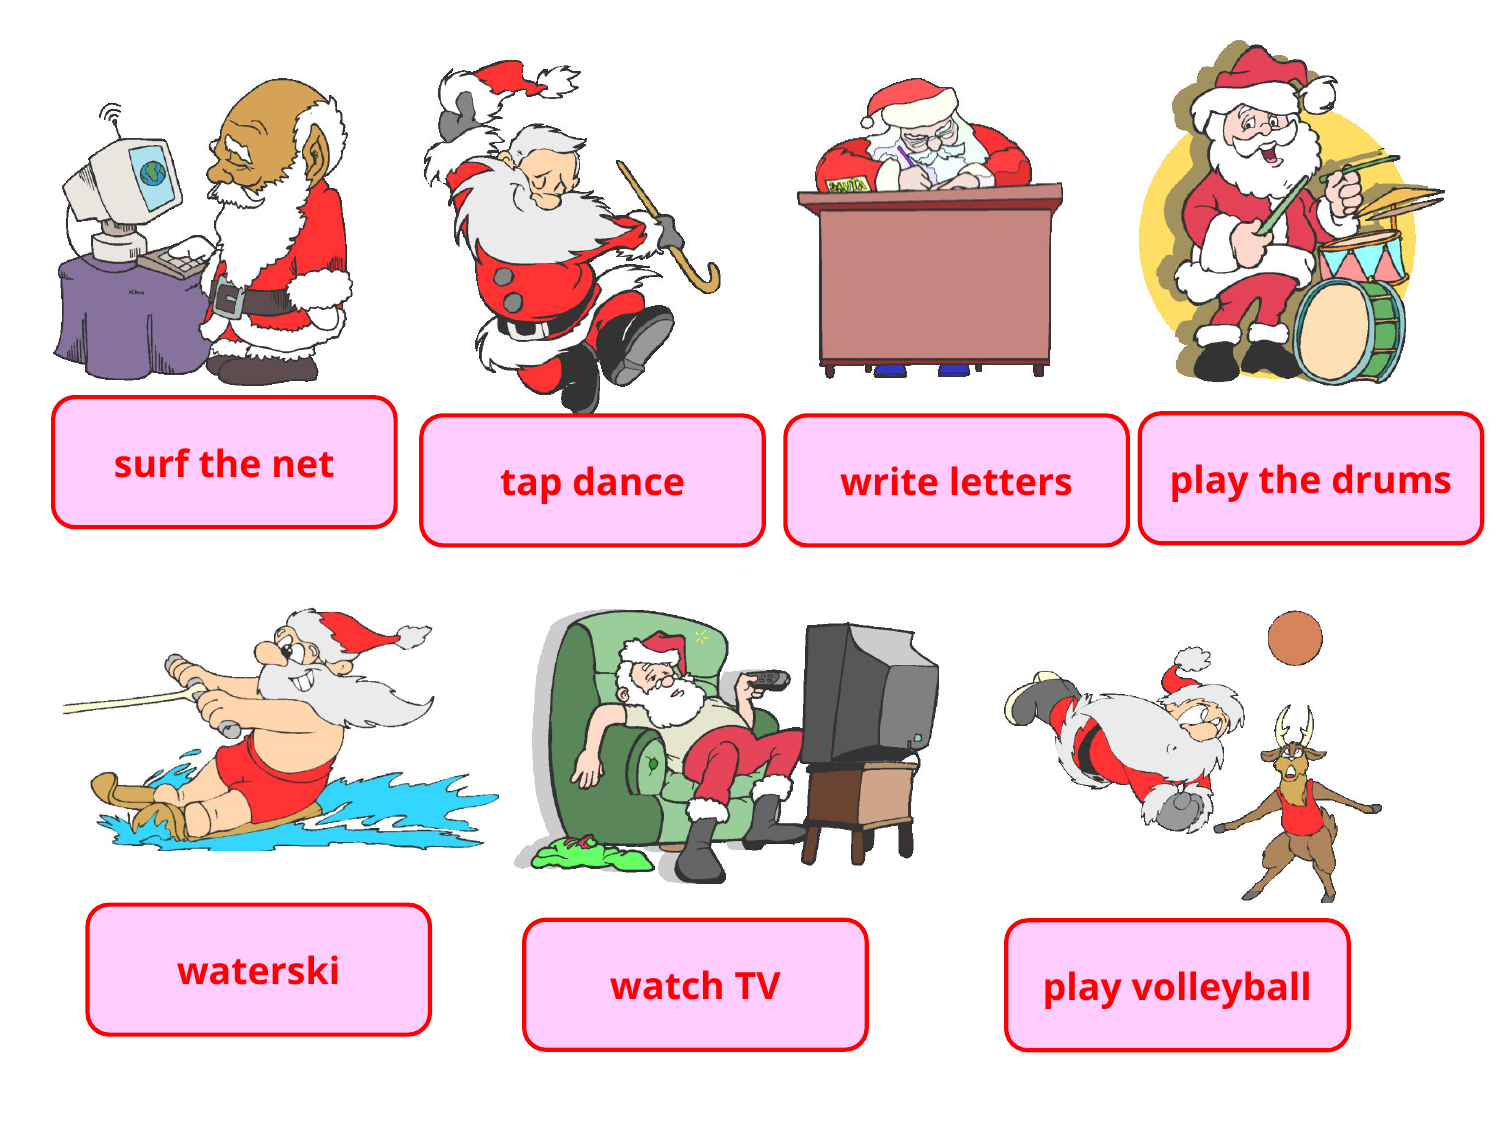

surf the net
play the drums
tap dance
write letters
waterski
watch TV
play volleyball